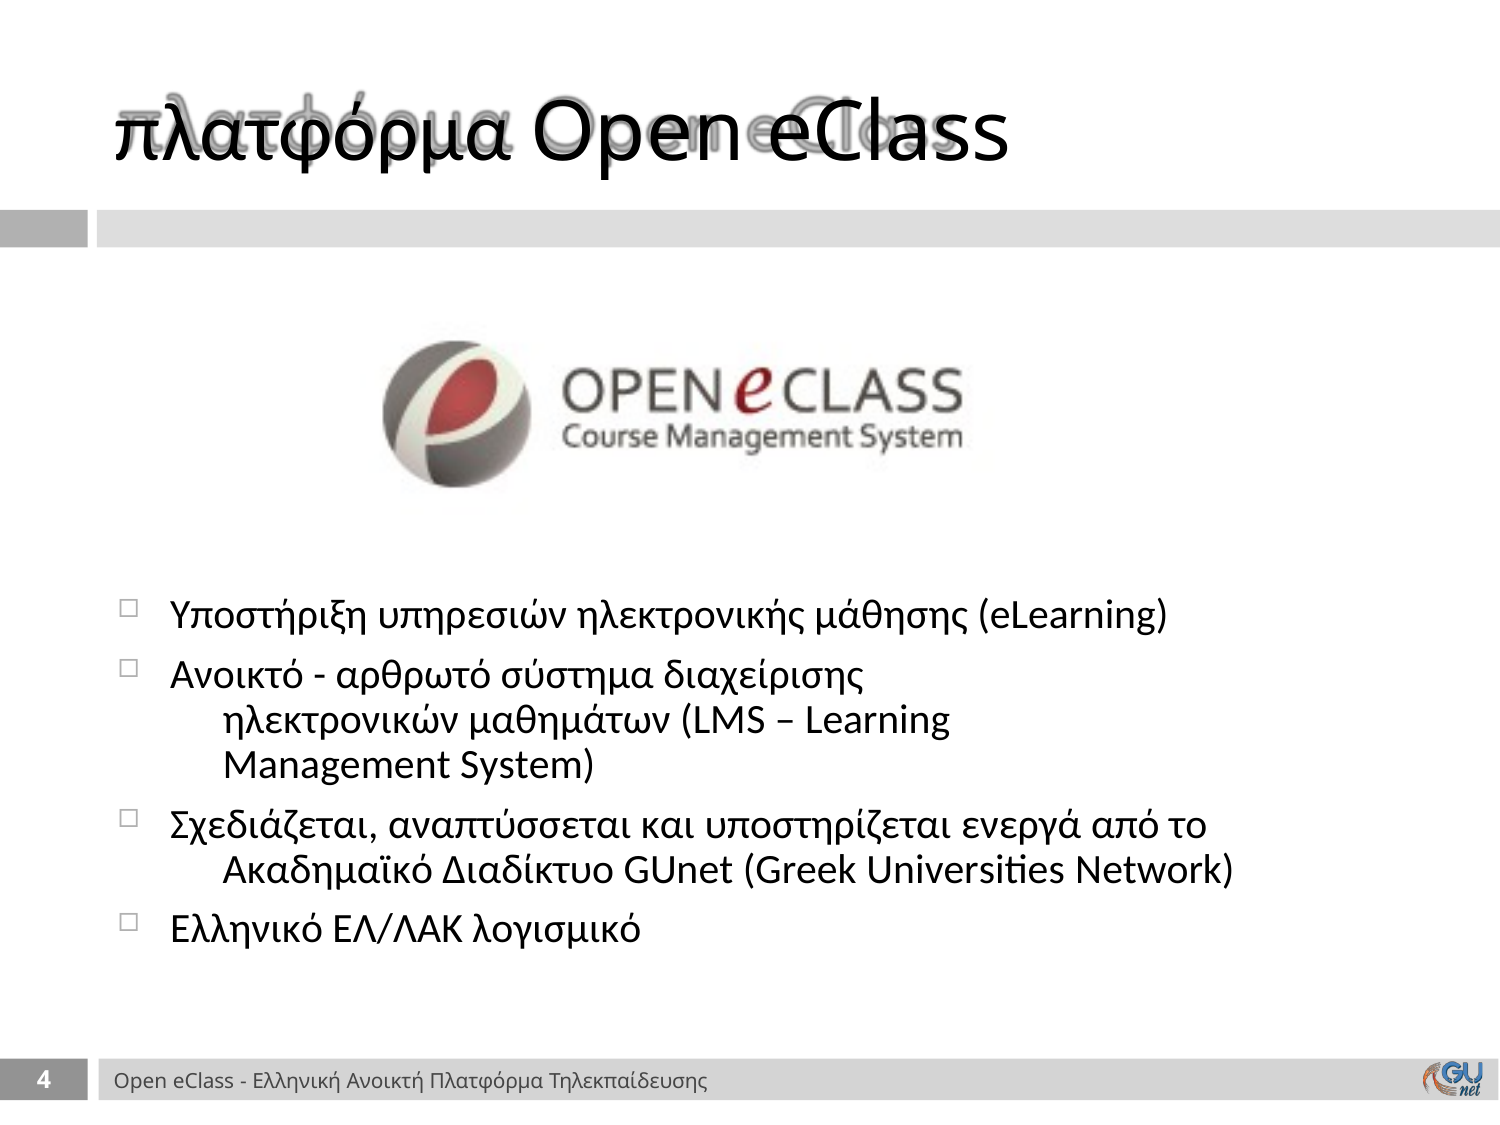

# πλατφόρμα Open eClass
Υποστήριξη υπηρεσιών ηλεκτρονικής μάθησης (eLearning)
Ανοικτό - αρθρωτό σύστημα διαχείρισης ηλεκτρονικών μαθημάτων (LMS – Learning Management System)
Σχεδιάζεται, αναπτύσσεται και υποστηρίζεται ενεργά από το Ακαδημαϊκό Διαδίκτυο GUnet (Greek Universities Network)
Ελληνικό ΕΛ/ΛΑΚ λογισμικό
Open eClass - Ελληνική Ανοικτή Πλατφόρμα Τηλεκπαίδευσης